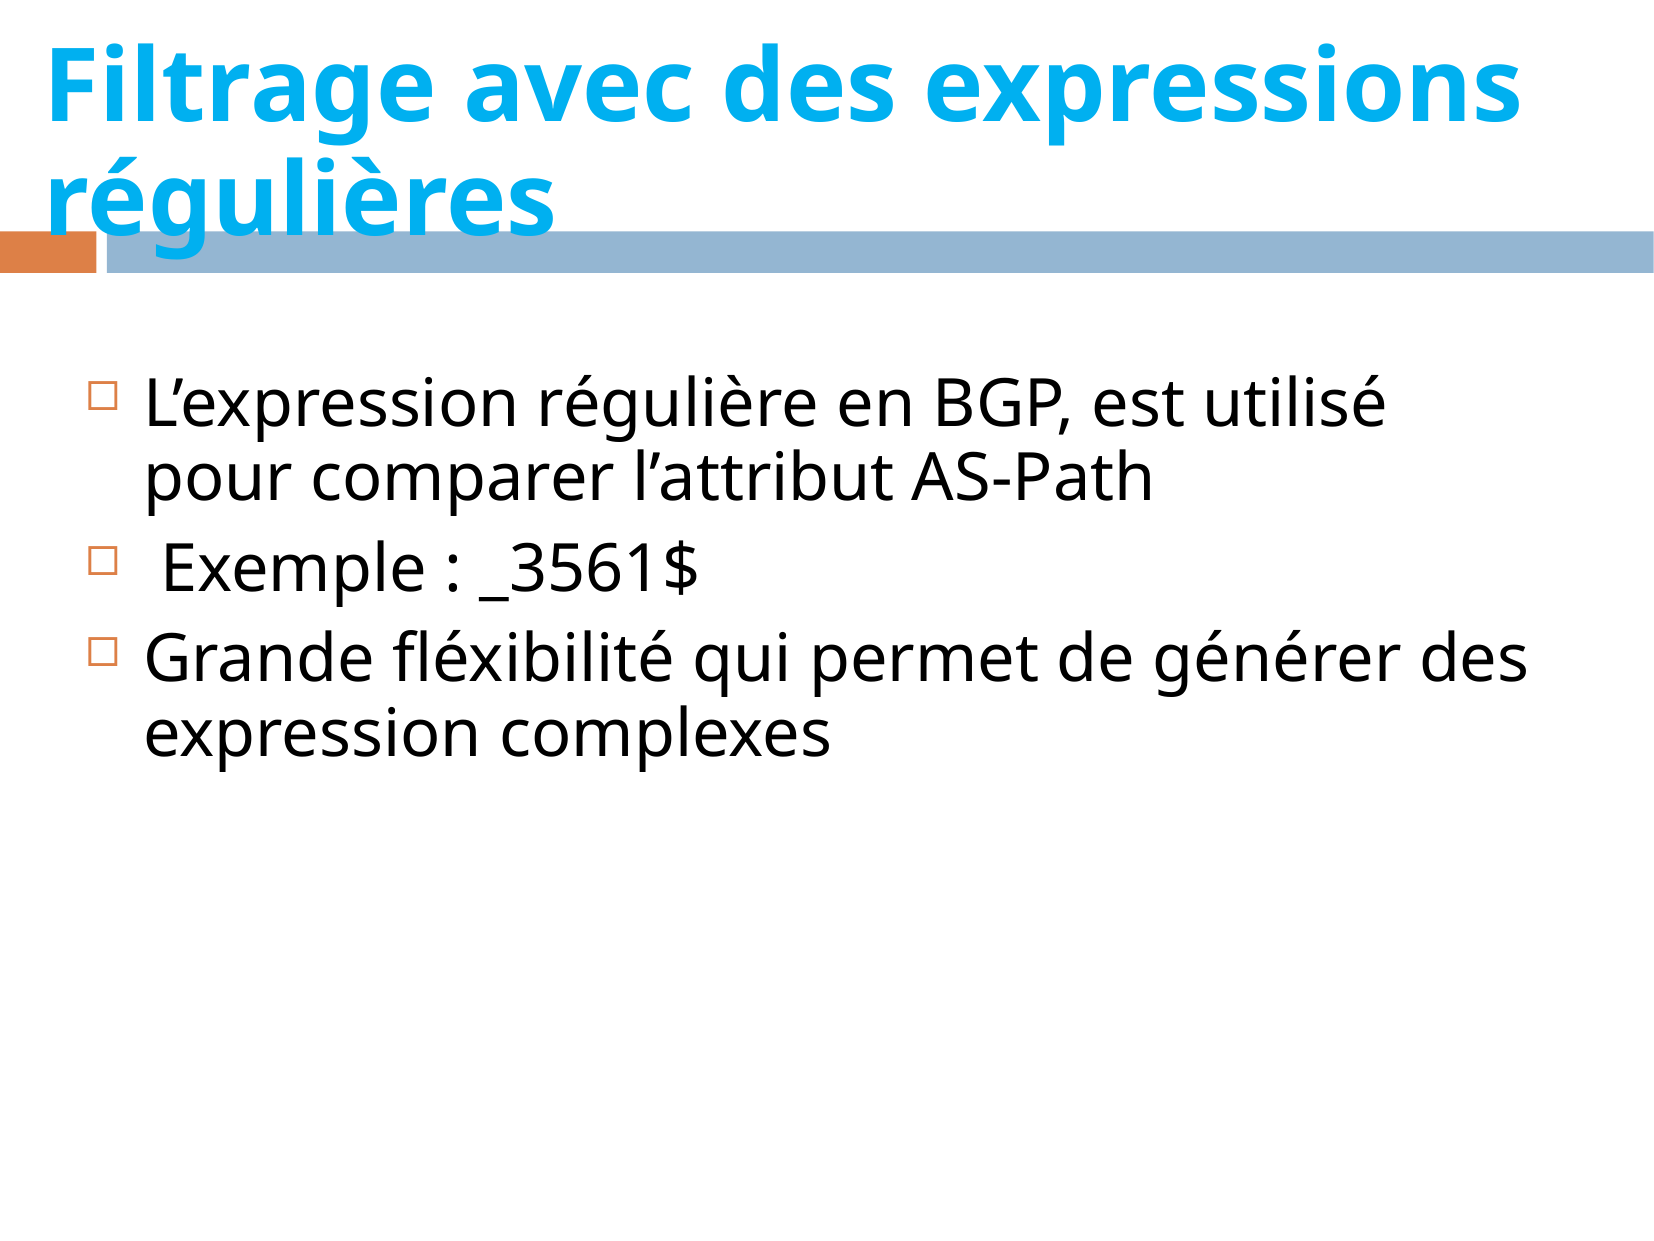

# Filtrage avec des expressions régulières
L’expression régulière en BGP, est utilisé pour comparer l’attribut AS-Path
 Exemple : _3561$
Grande fléxibilité qui permet de générer des expression complexes